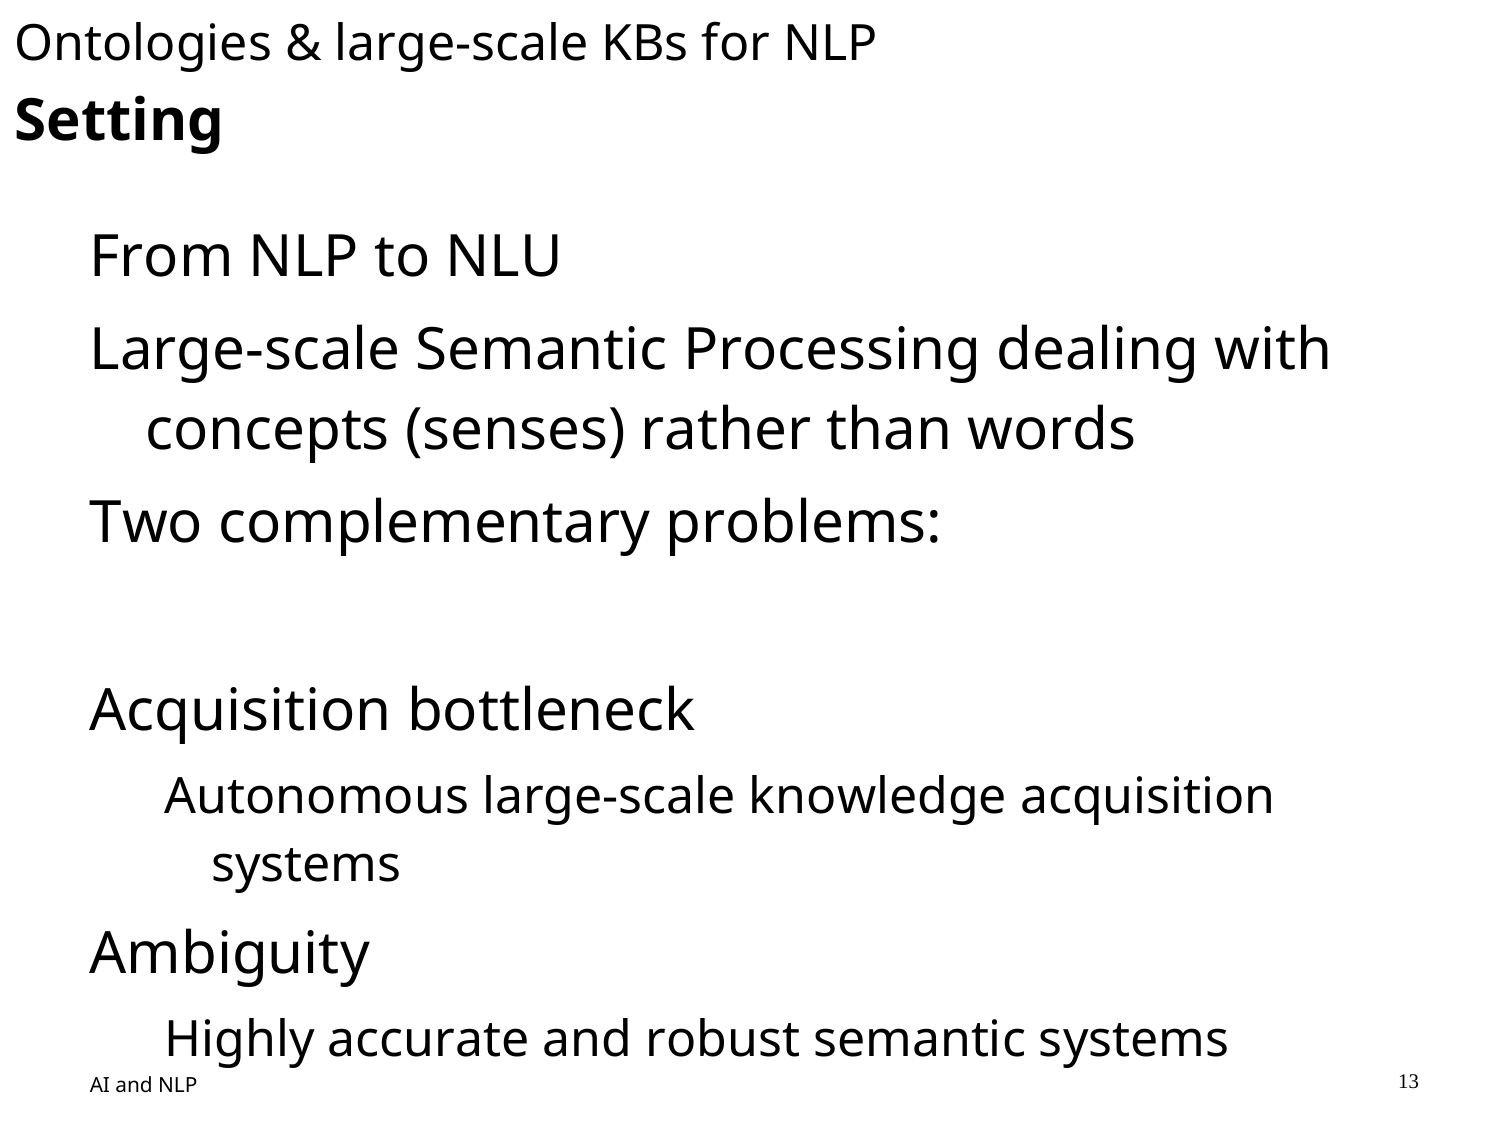

Ontologies & large-scale KBs for NLP
Setting
# From NLP to NLU
Large-scale Semantic Processing dealing with concepts (senses) rather than words
Two complementary problems:
Acquisition bottleneck
Autonomous large-scale knowledge acquisition systems
Ambiguity
Highly accurate and robust semantic systems
13